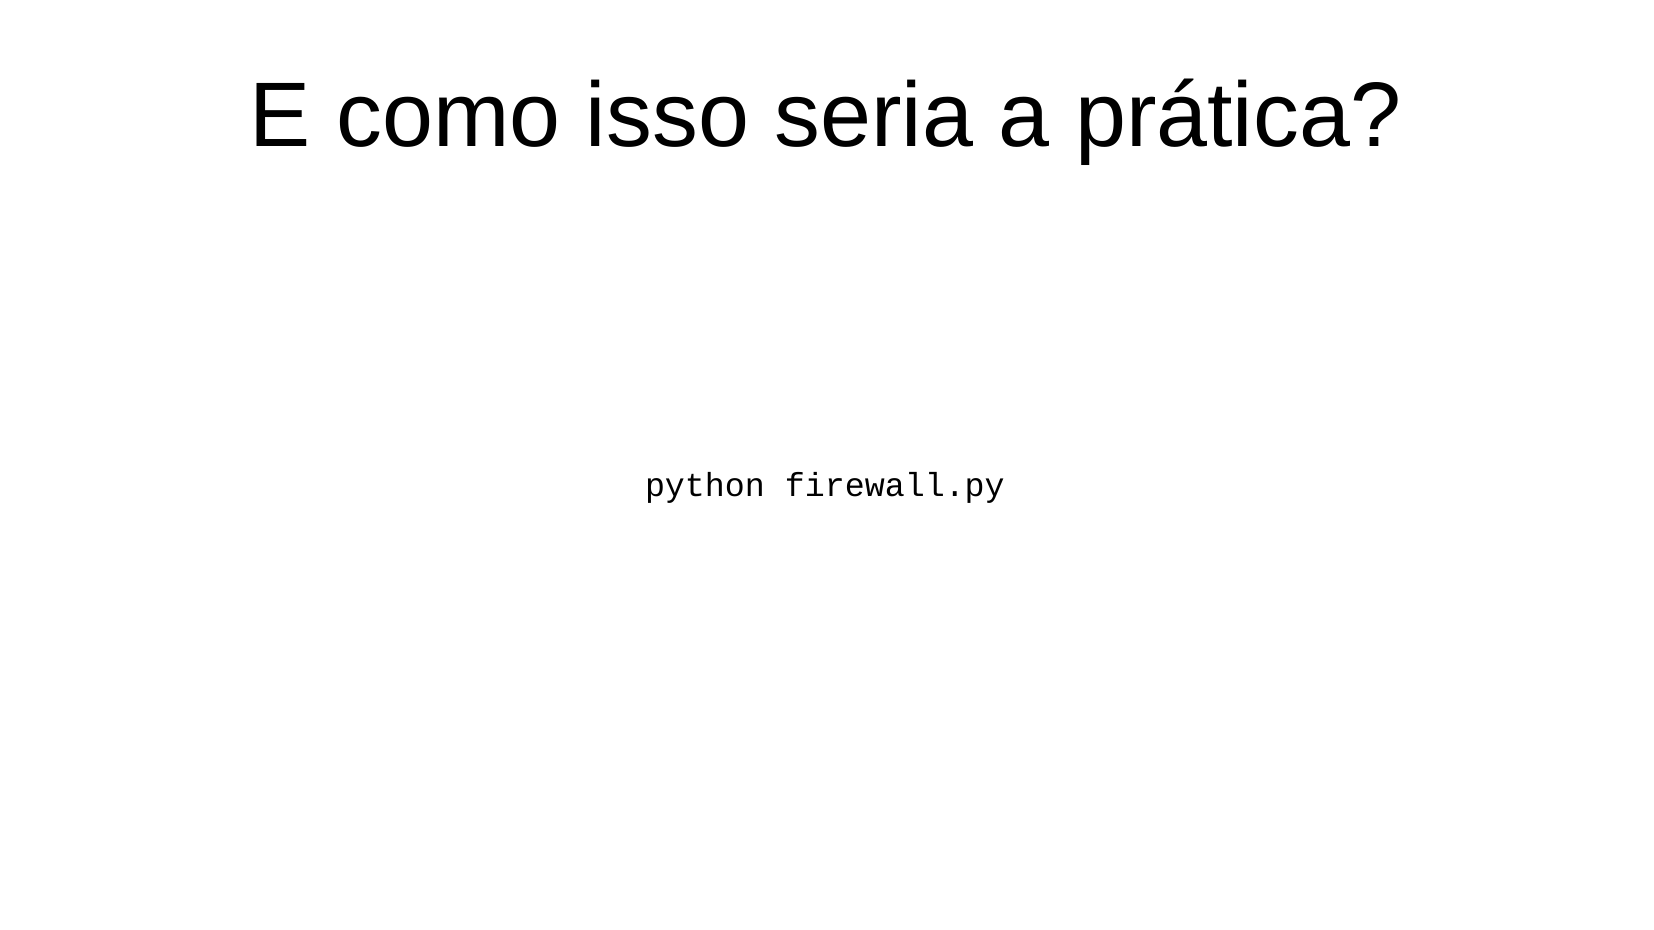

# E como isso seria a prática?
python firewall.py